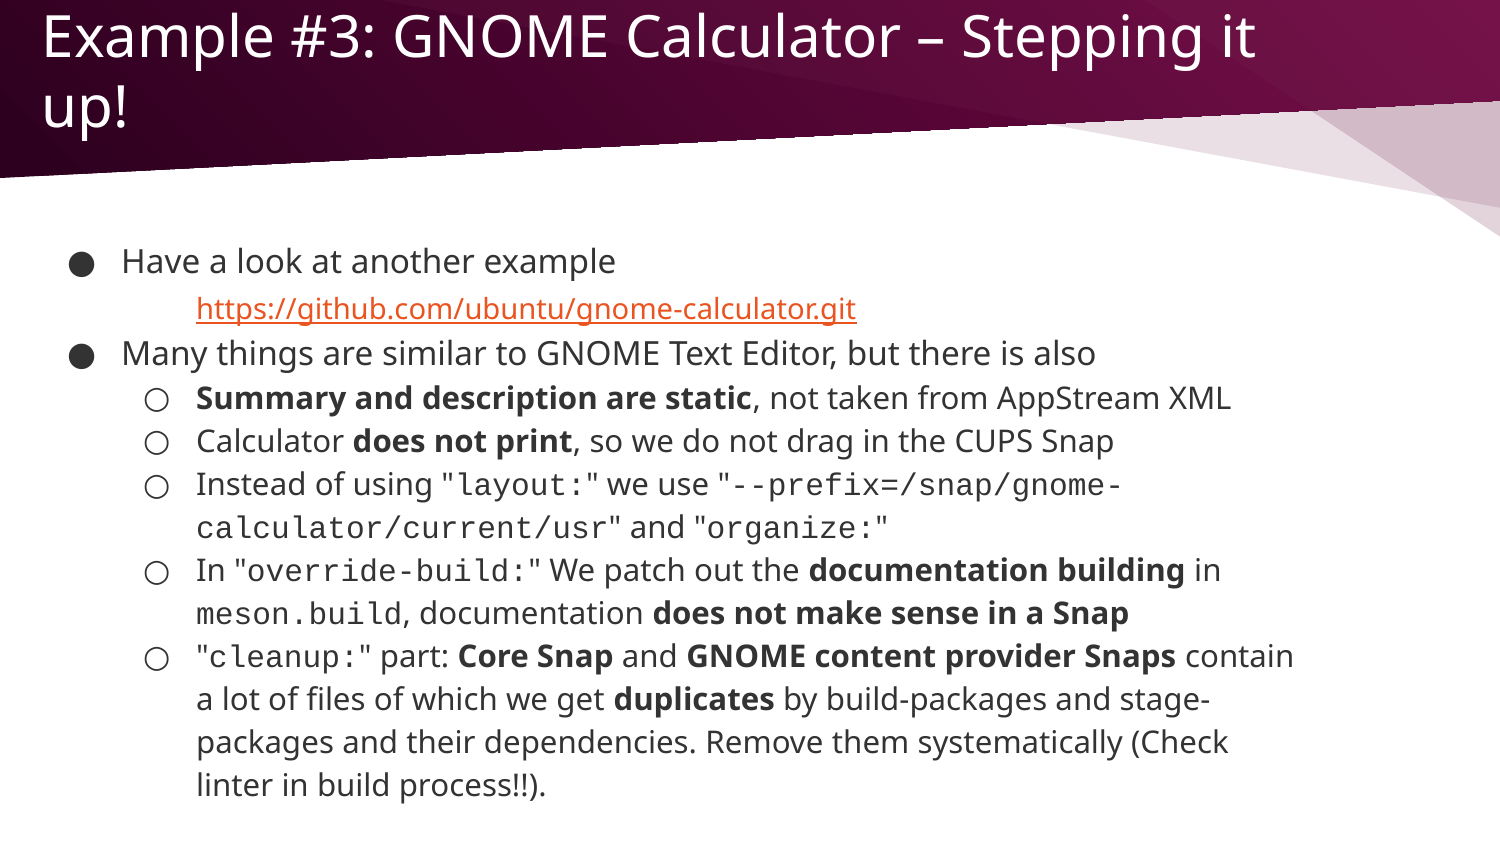

Example #3: GNOME Calculator – Stepping it up!
# Have a look at another example https://github.com/ubuntu/gnome-calculator.git
Many things are similar to GNOME Text Editor, but there is also
Summary and description are static, not taken from AppStream XML
Calculator does not print, so we do not drag in the CUPS Snap
Instead of using "layout:" we use "--prefix=/snap/gnome-calculator/current/usr" and "organize:"
In "override-build:" We patch out the documentation building in meson.build, documentation does not make sense in a Snap
"cleanup:" part: Core Snap and GNOME content provider Snaps contain a lot of files of which we get duplicates by build-packages and stage-packages and their dependencies. Remove them systematically (Check linter in build process!!).